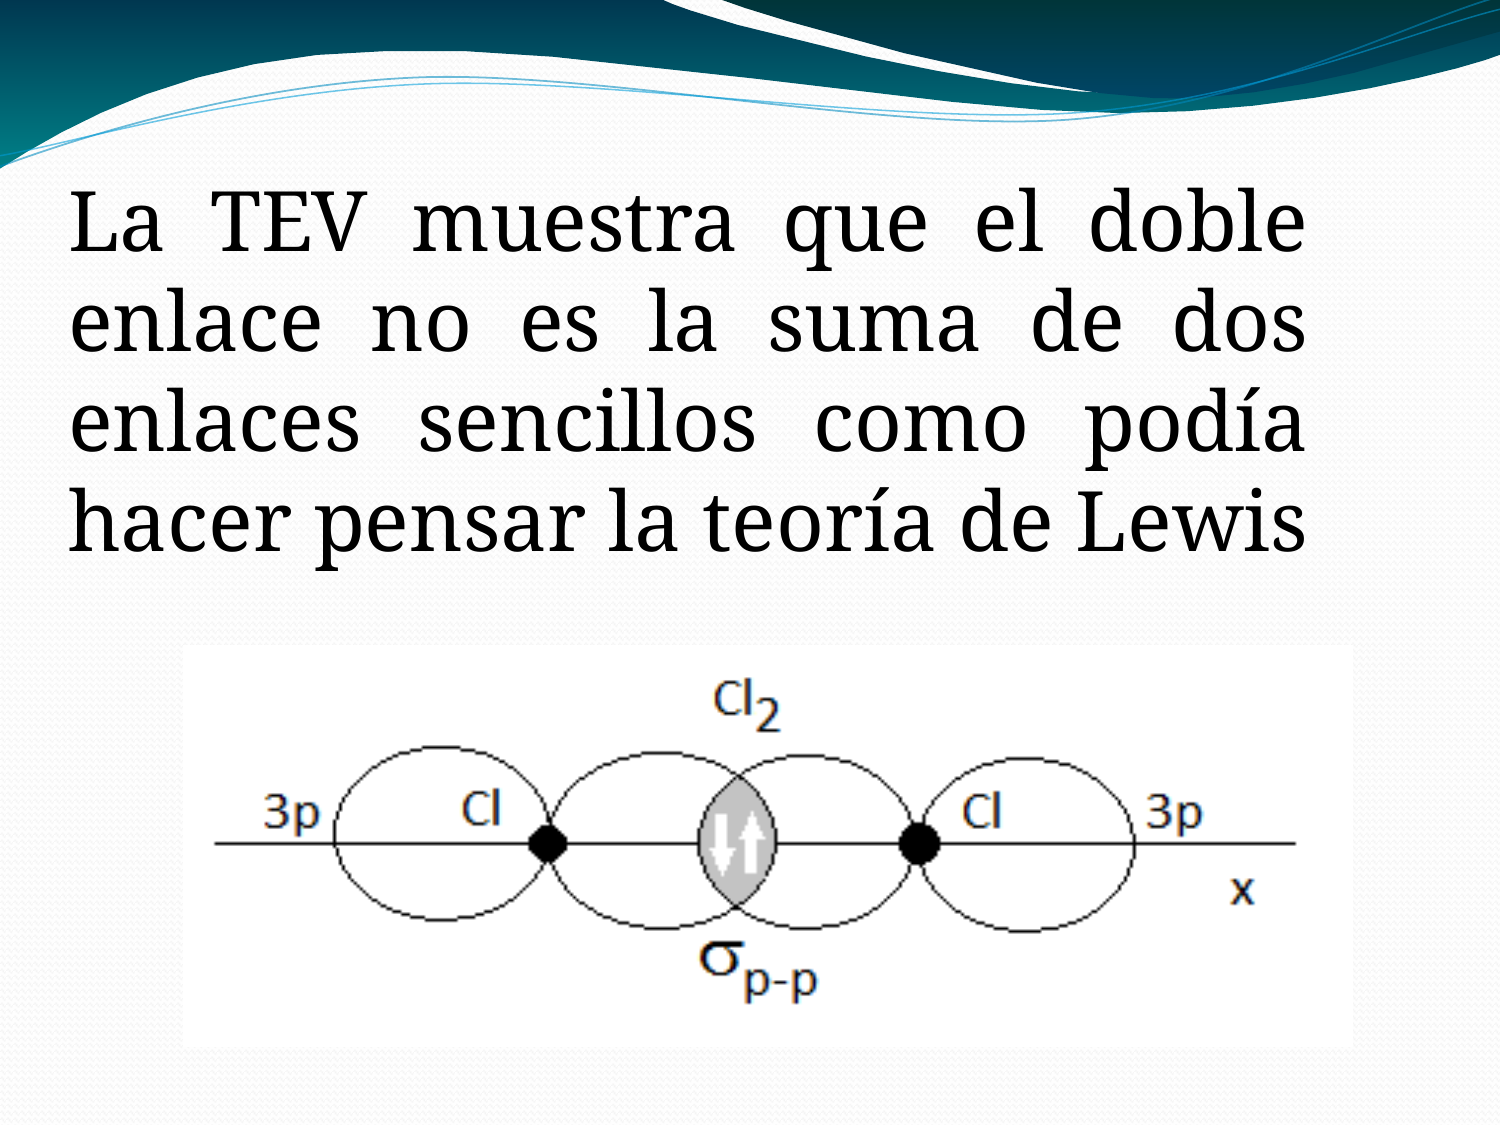

La TEV muestra que el doble enlace no es la suma de dos enlaces sencillos como podía hacer pensar la teoría de Lewis